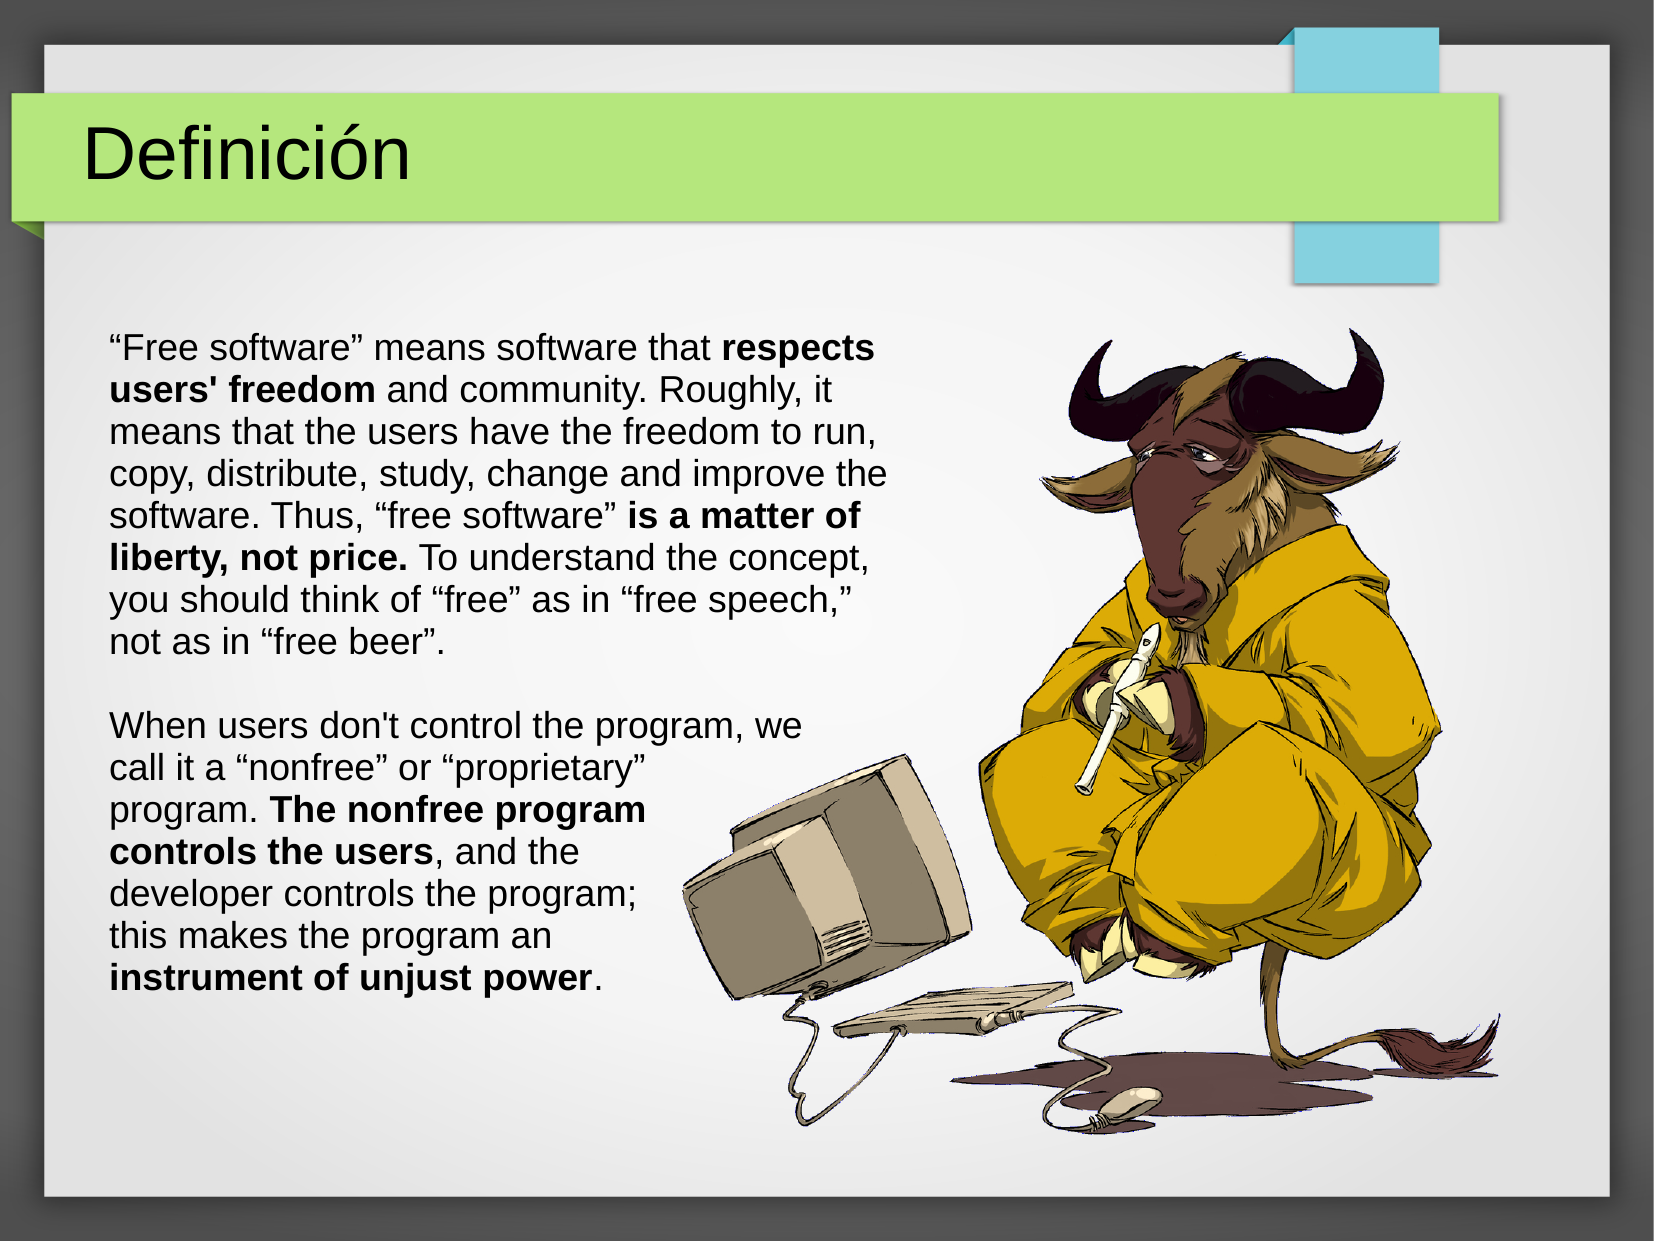

# Definición
“Free software” means software that respects users' freedom and community. Roughly, it means that the users have the freedom to run, copy, distribute, study, change and improve the software. Thus, “free software” is a matter of liberty, not price. To understand the concept, you should think of “free” as in “free speech,” not as in “free beer”.
When users don't control the program, we call it a “nonfree” or “proprietary”
program. The nonfree program
controls the users, and the
developer controls the program;
this makes the program an
instrument of unjust power.